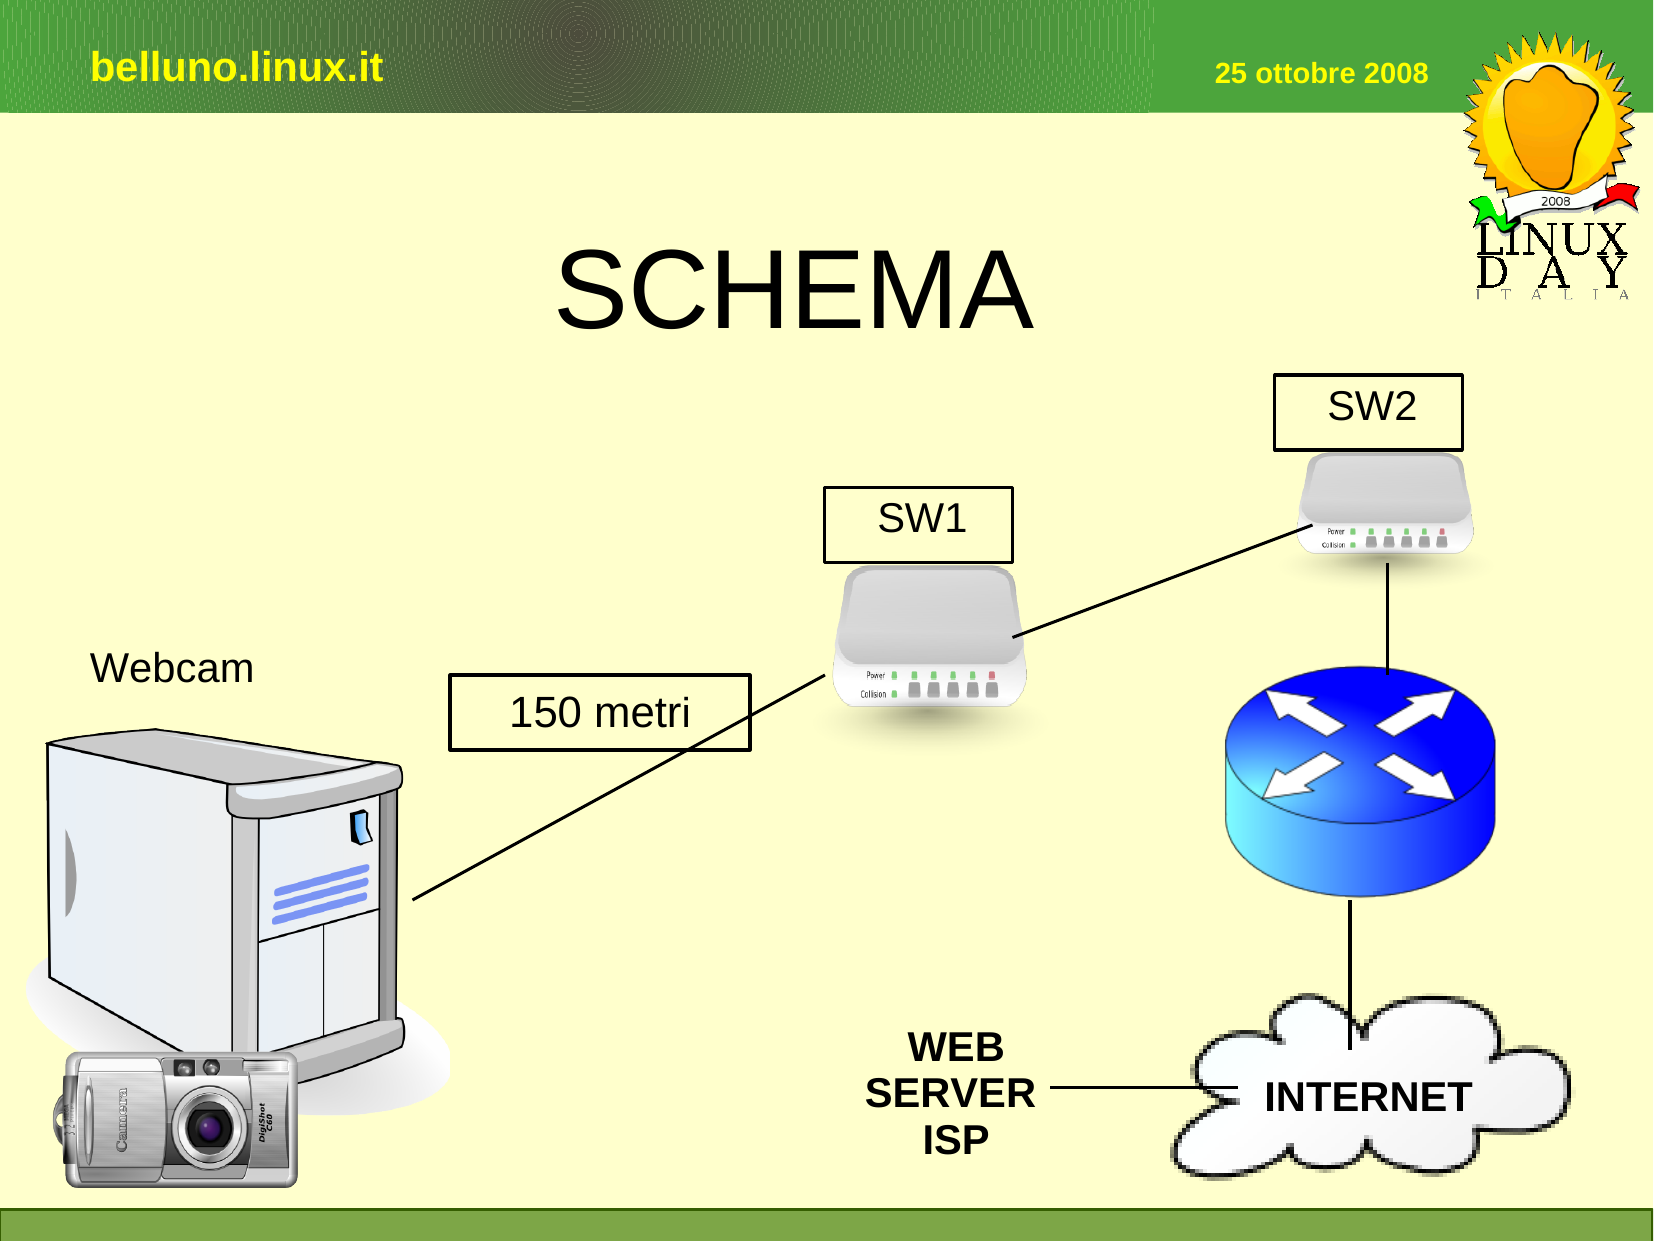

# SCHEMA
SW2
SW1
Webcam
150 metri
WEB SERVER
ISP
INTERNET